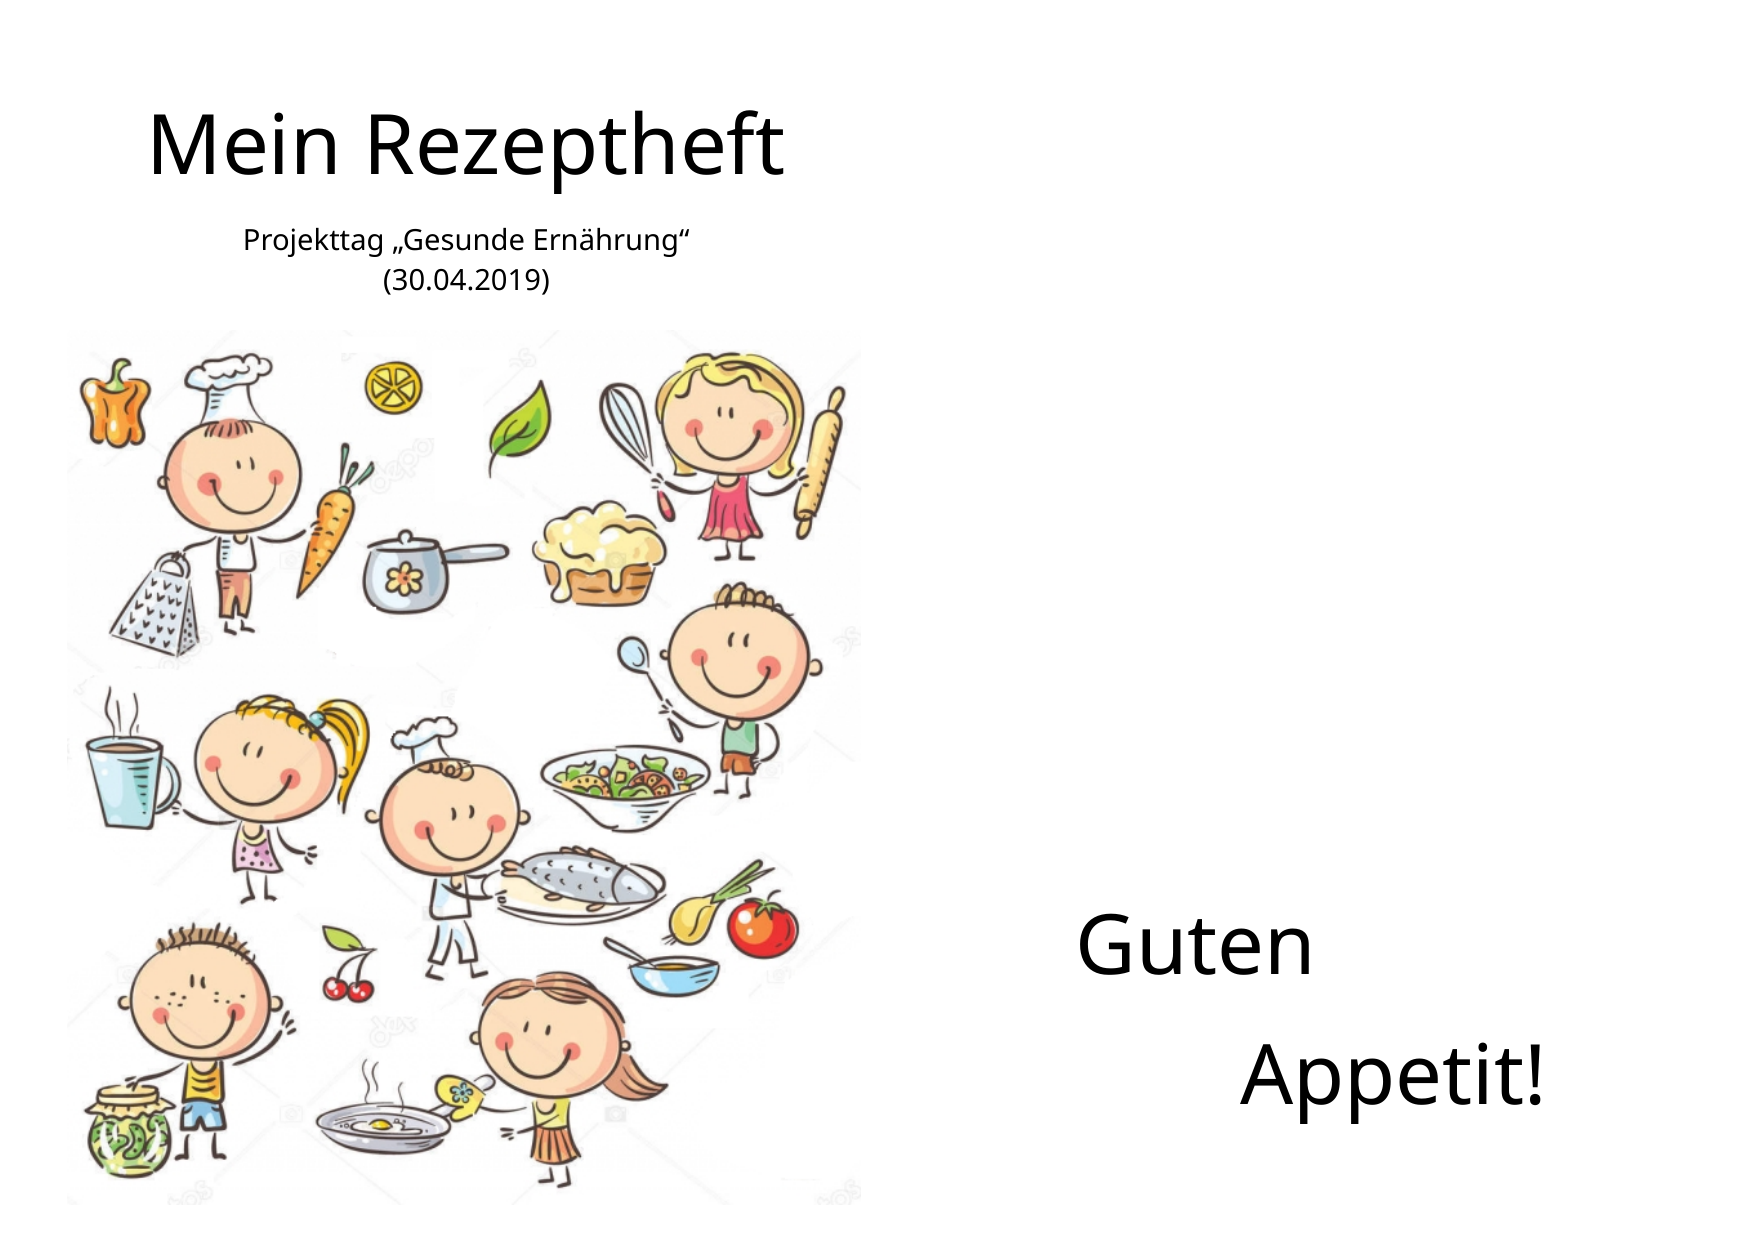

Mein Rezeptheft
Projekttag „Gesunde Ernährung“
(30.04.2019)
Guten
Appetit!